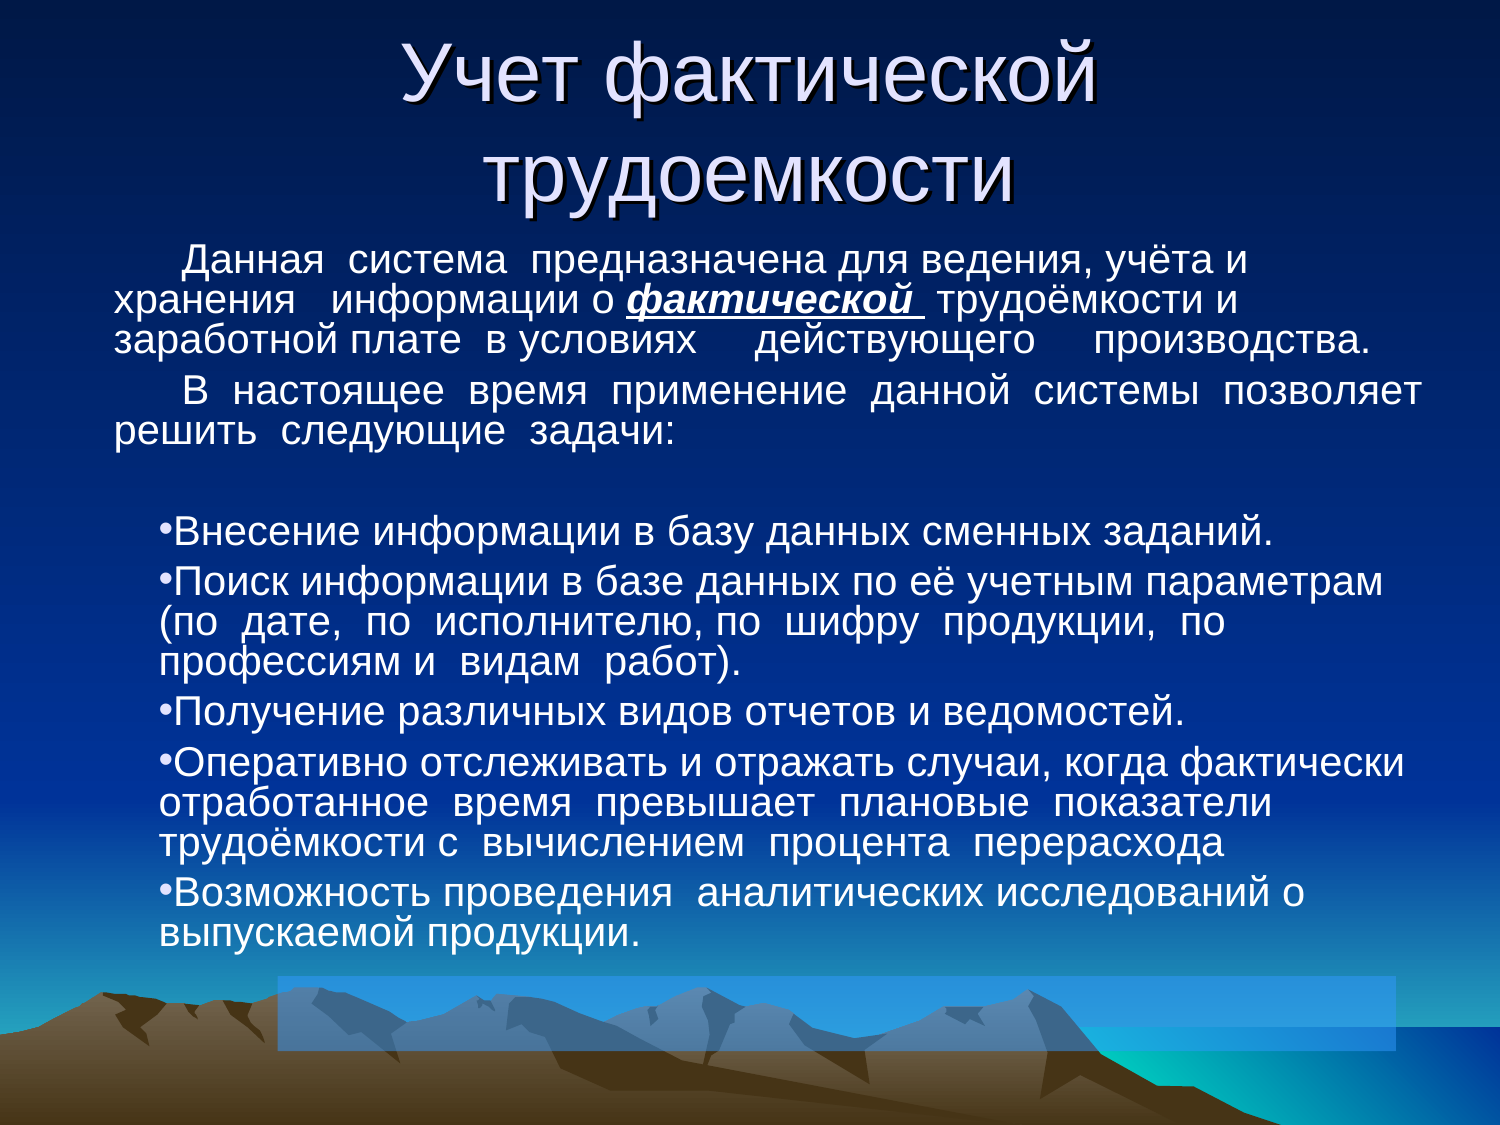

Учет фактической трудоемкости
 Данная система предназначена для ведения, учёта и хранения информации о фактической трудоёмкости и заработной плате в условиях действующего производства.
 В настоящее время применение данной системы позволяет решить следующие задачи:
Внесение информации в базу данных сменных заданий.
Поиск информации в базе данных по её учетным параметрам (по дате, по исполнителю, по шифру продукции, по профессиям и видам работ).
Получение различных видов отчетов и ведомостей.
Оперативно отслеживать и отражать случаи, когда фактически отработанное время превышает плановые показатели трудоёмкости с вычислением процента перерасхода
Возможность проведения аналитических исследований о выпускаемой продукции.